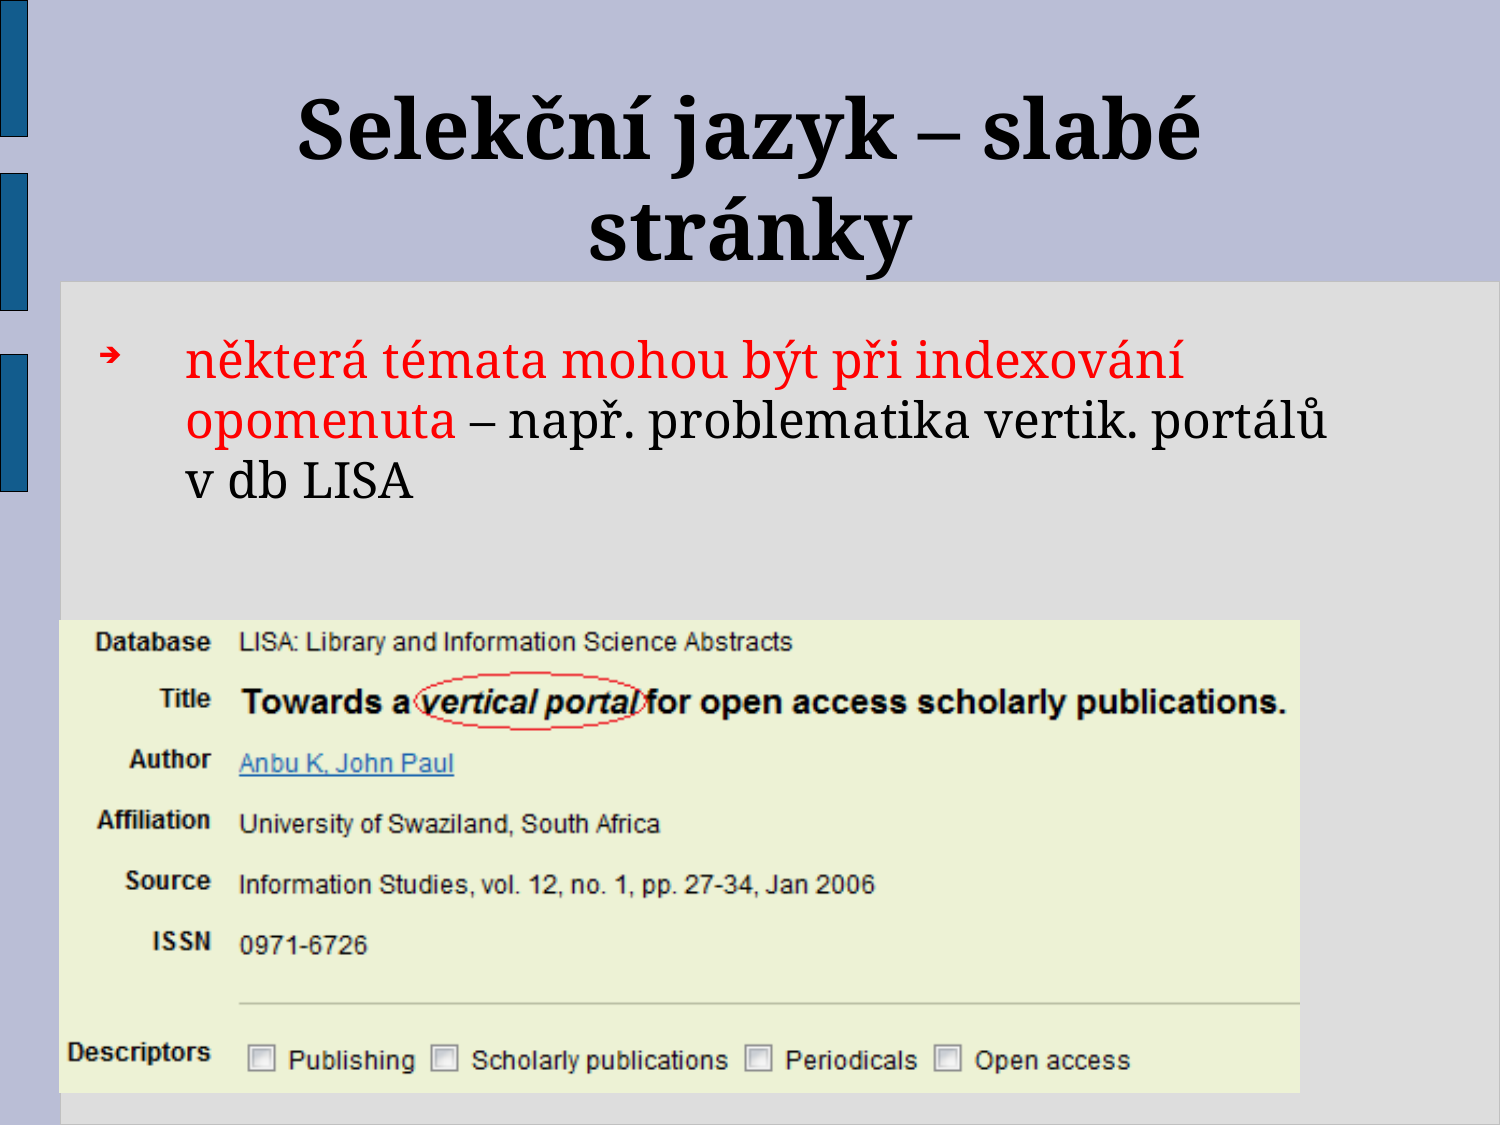

# Selekční jazyk – slabé stránky
některá témata mohou být při indexování opomenuta – např. problematika vertik. portálů v db LISA